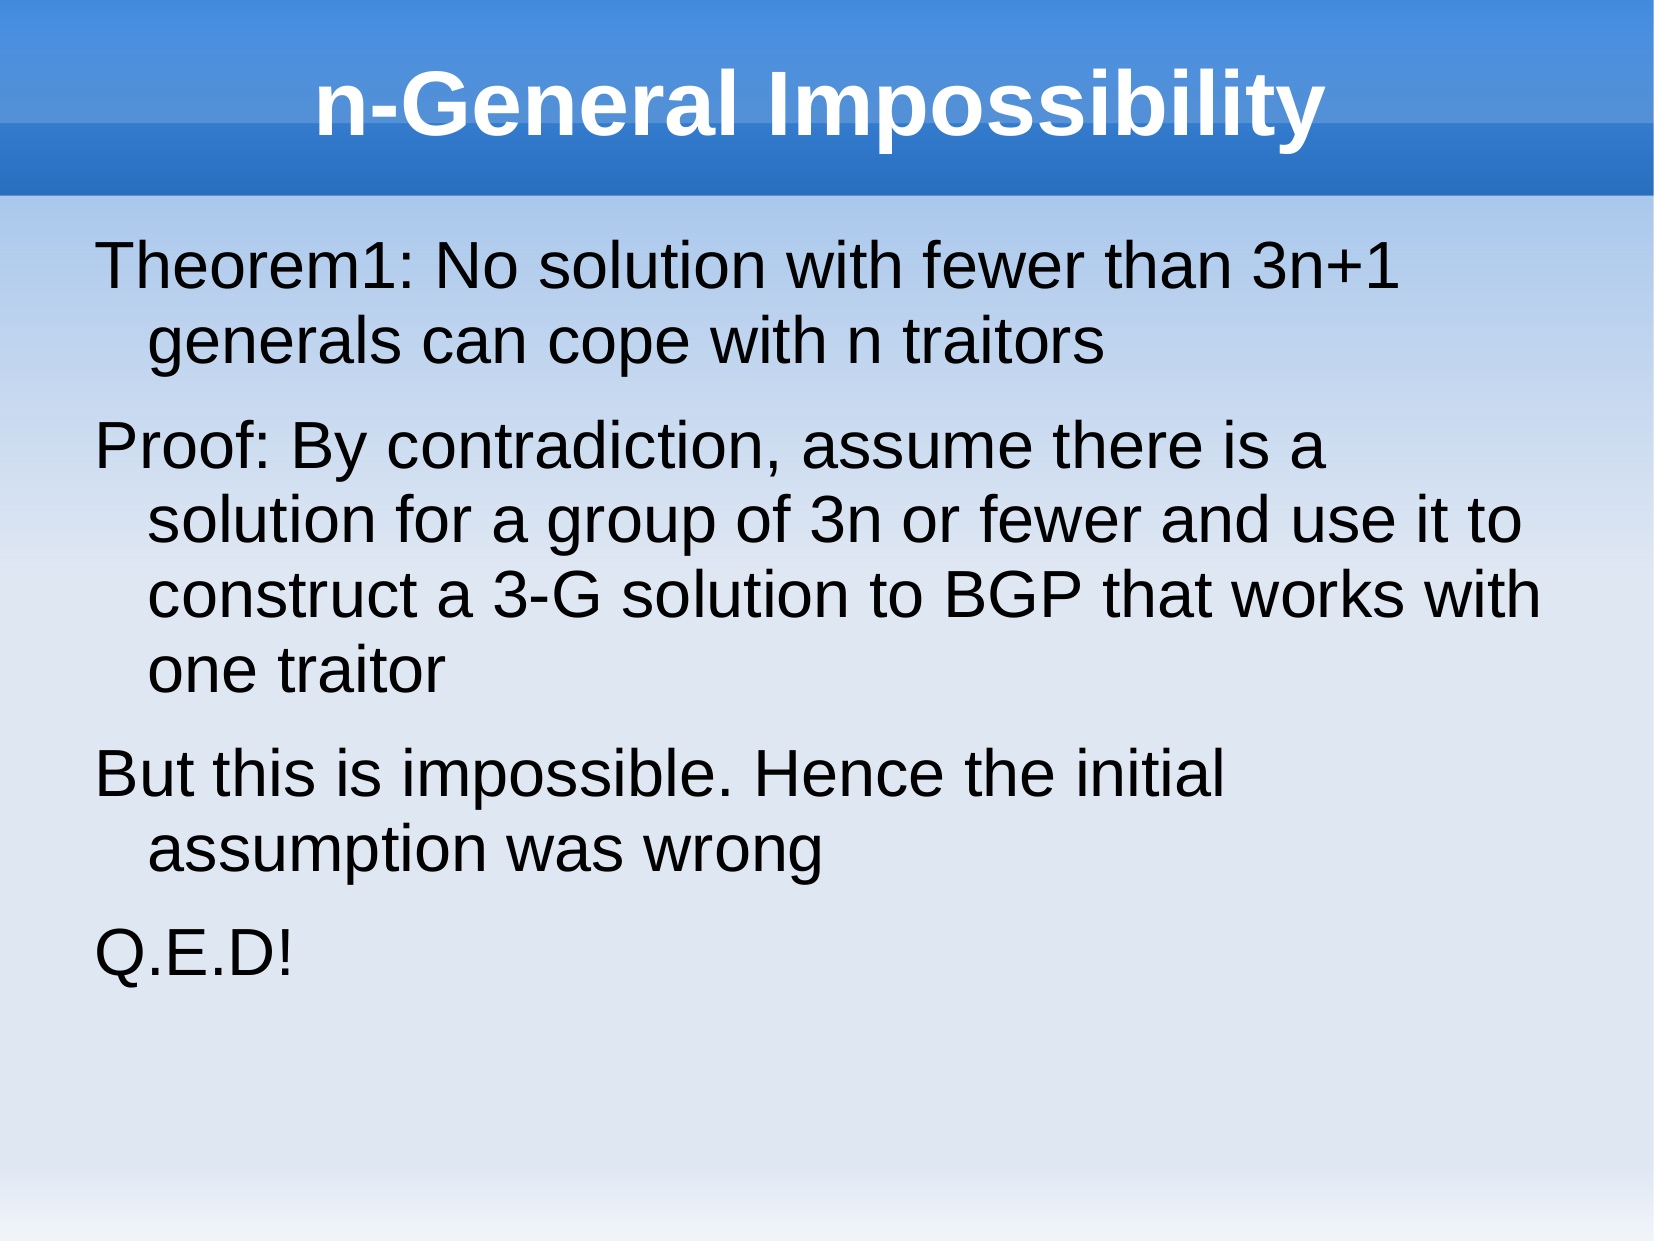

# n-General Impossibility
Theorem1: No solution with fewer than 3n+1 generals can cope with n traitors
Proof: By contradiction, assume there is a solution for a group of 3n or fewer and use it to construct a 3-G solution to BGP that works with one traitor
But this is impossible. Hence the initial assumption was wrong
Q.E.D!